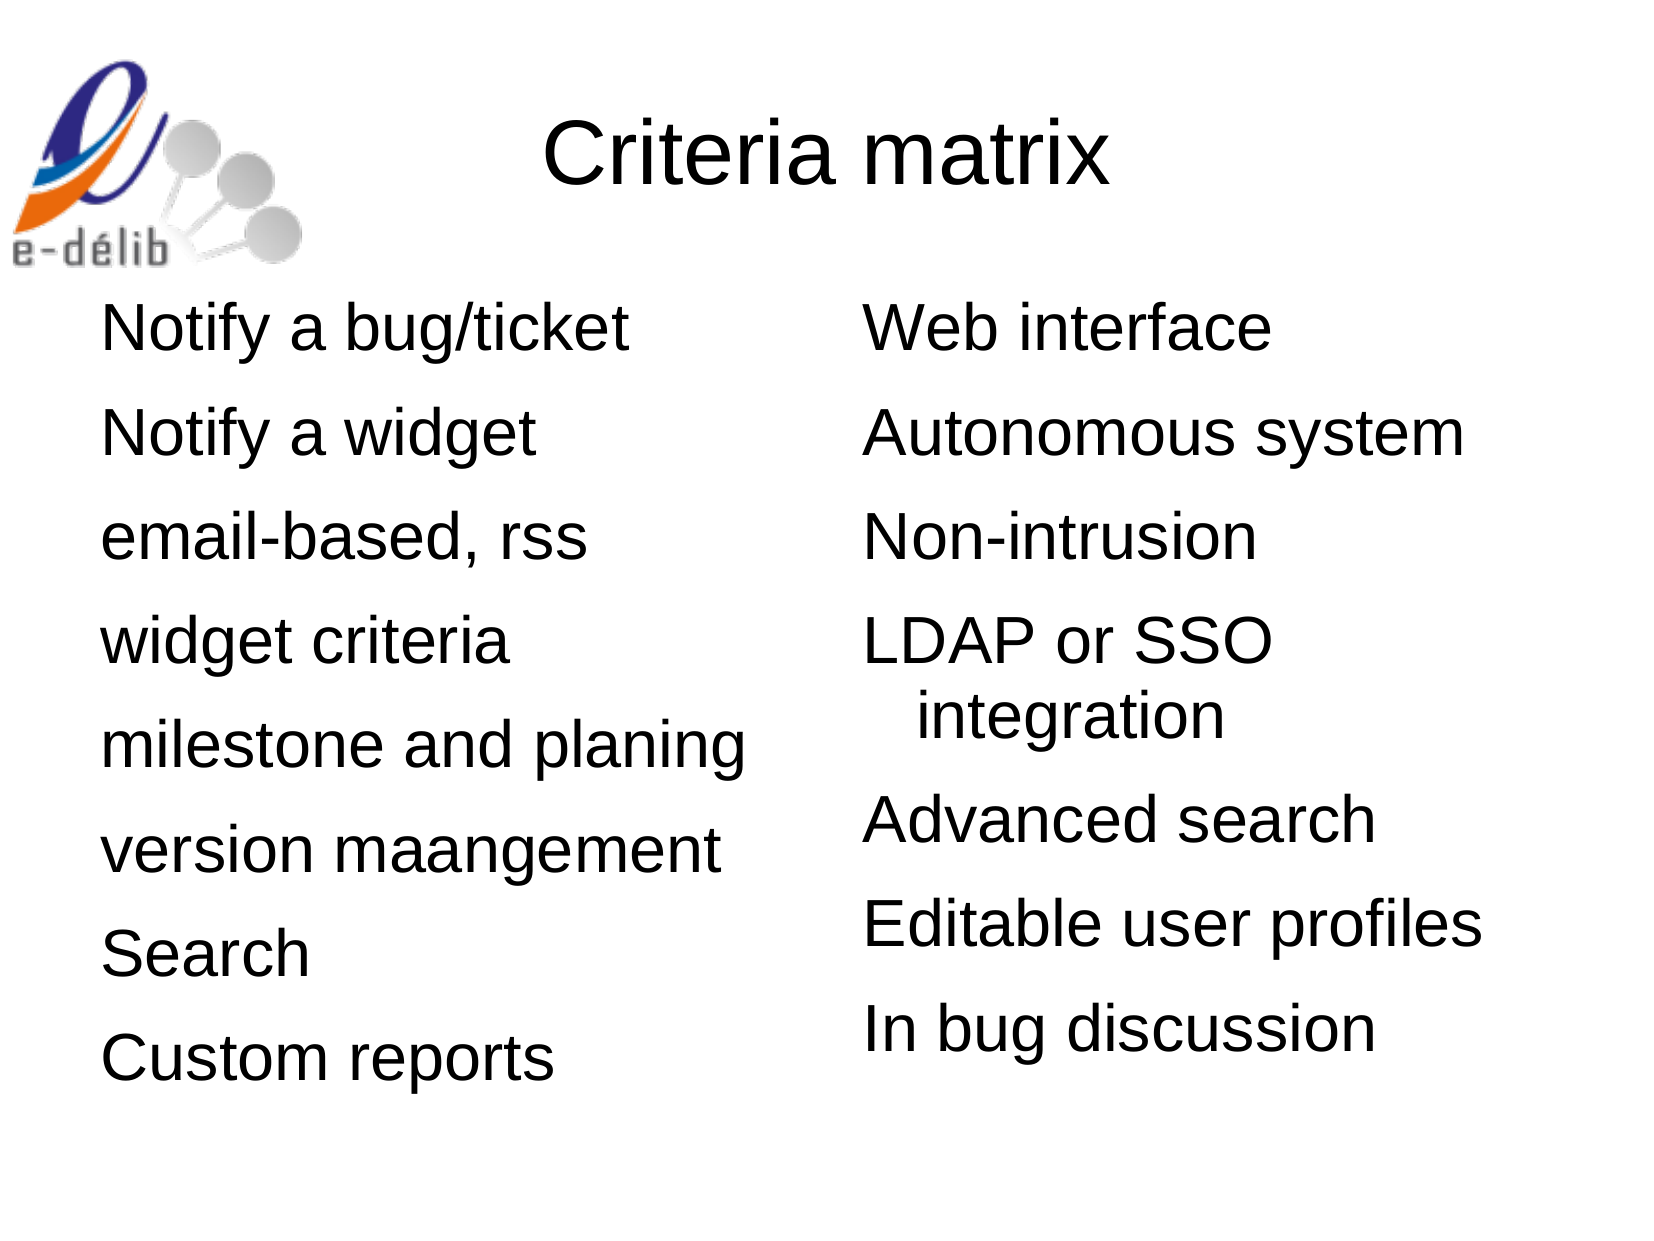

# Criteria matrix
Notify a bug/ticket
Notify a widget
email-based, rss
widget criteria
milestone and planing
version maangement
Search
Custom reports
Web interface
Autonomous system
Non-intrusion
LDAP or SSO integration
Advanced search
Editable user profiles
In bug discussion